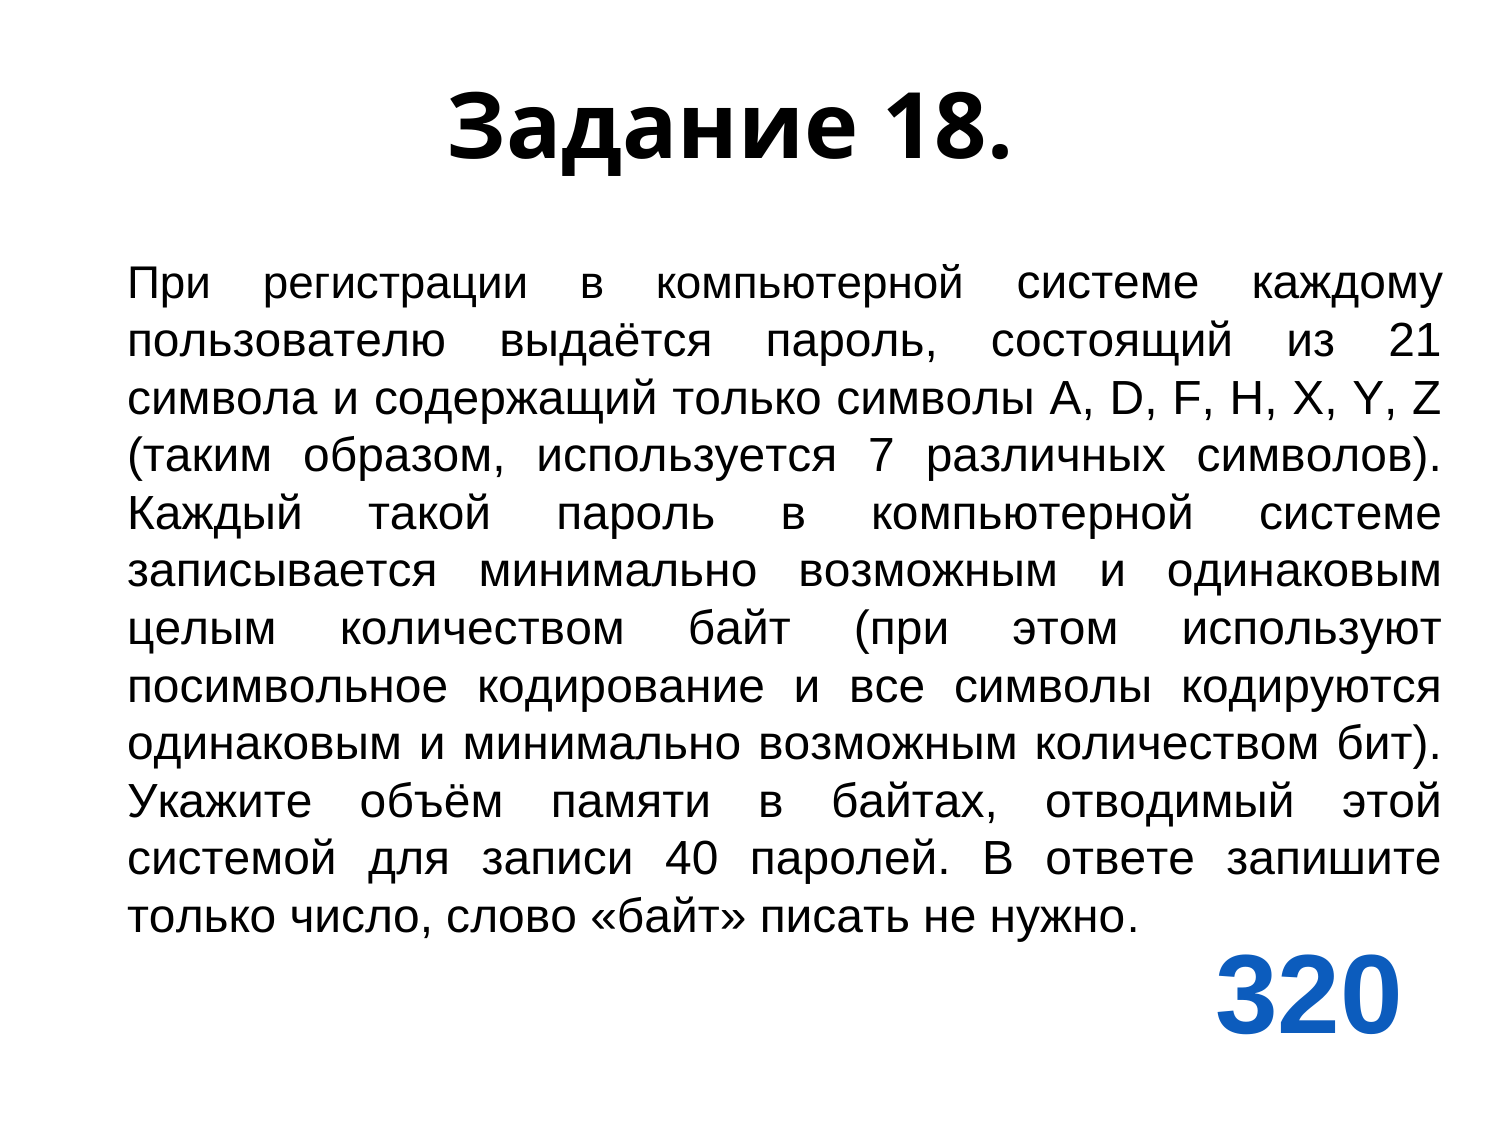

# Задание 18.
При регистрации в компьютерной системе каждому пользователю выдаётся пароль, состоящий из 21 символа и содержащий только символы A, D, F, H, X, Y, Z (таким образом, используется 7 различных символов). Каждый такой пароль в компьютерной системе записывается минимально возможным и одинаковым целым количеством байт (при этом используют посимвольное кодирование и все символы кодируются одинаковым и минимально возможным количеством бит). Укажите объём памяти в байтах, отводимый этой системой для записи 40 паролей. В ответе запишите только число, слово «байт» писать не нужно.
320